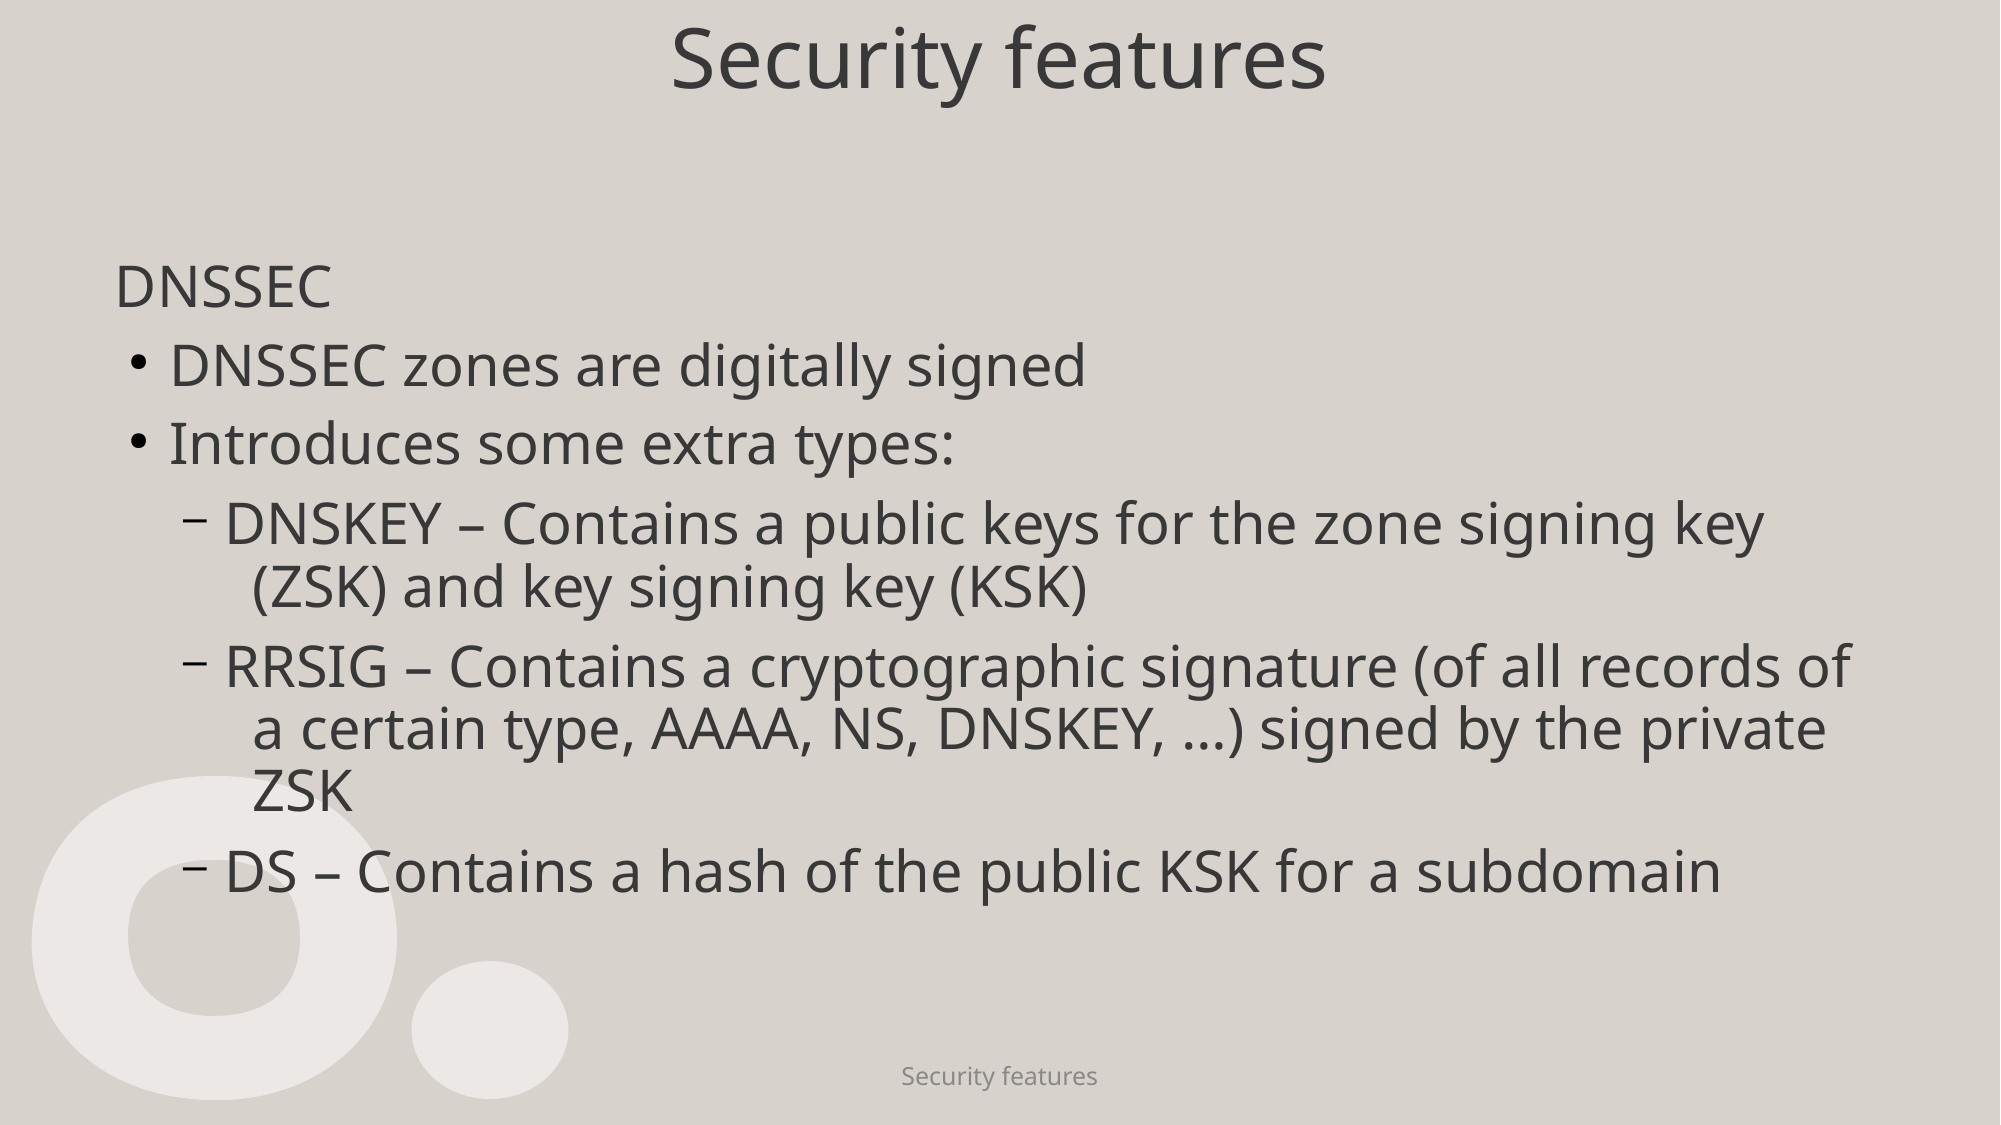

Security features
# DNSSEC
DNSSEC zones are digitally signed
Introduces some extra types:
DNSKEY – Contains a public keys for the zone signing key (ZSK) and key signing key (KSK)
RRSIG – Contains a cryptographic signature (of all records of a certain type, AAAA, NS, DNSKEY, …) signed by the private ZSK
DS – Contains a hash of the public KSK for a subdomain
Security features